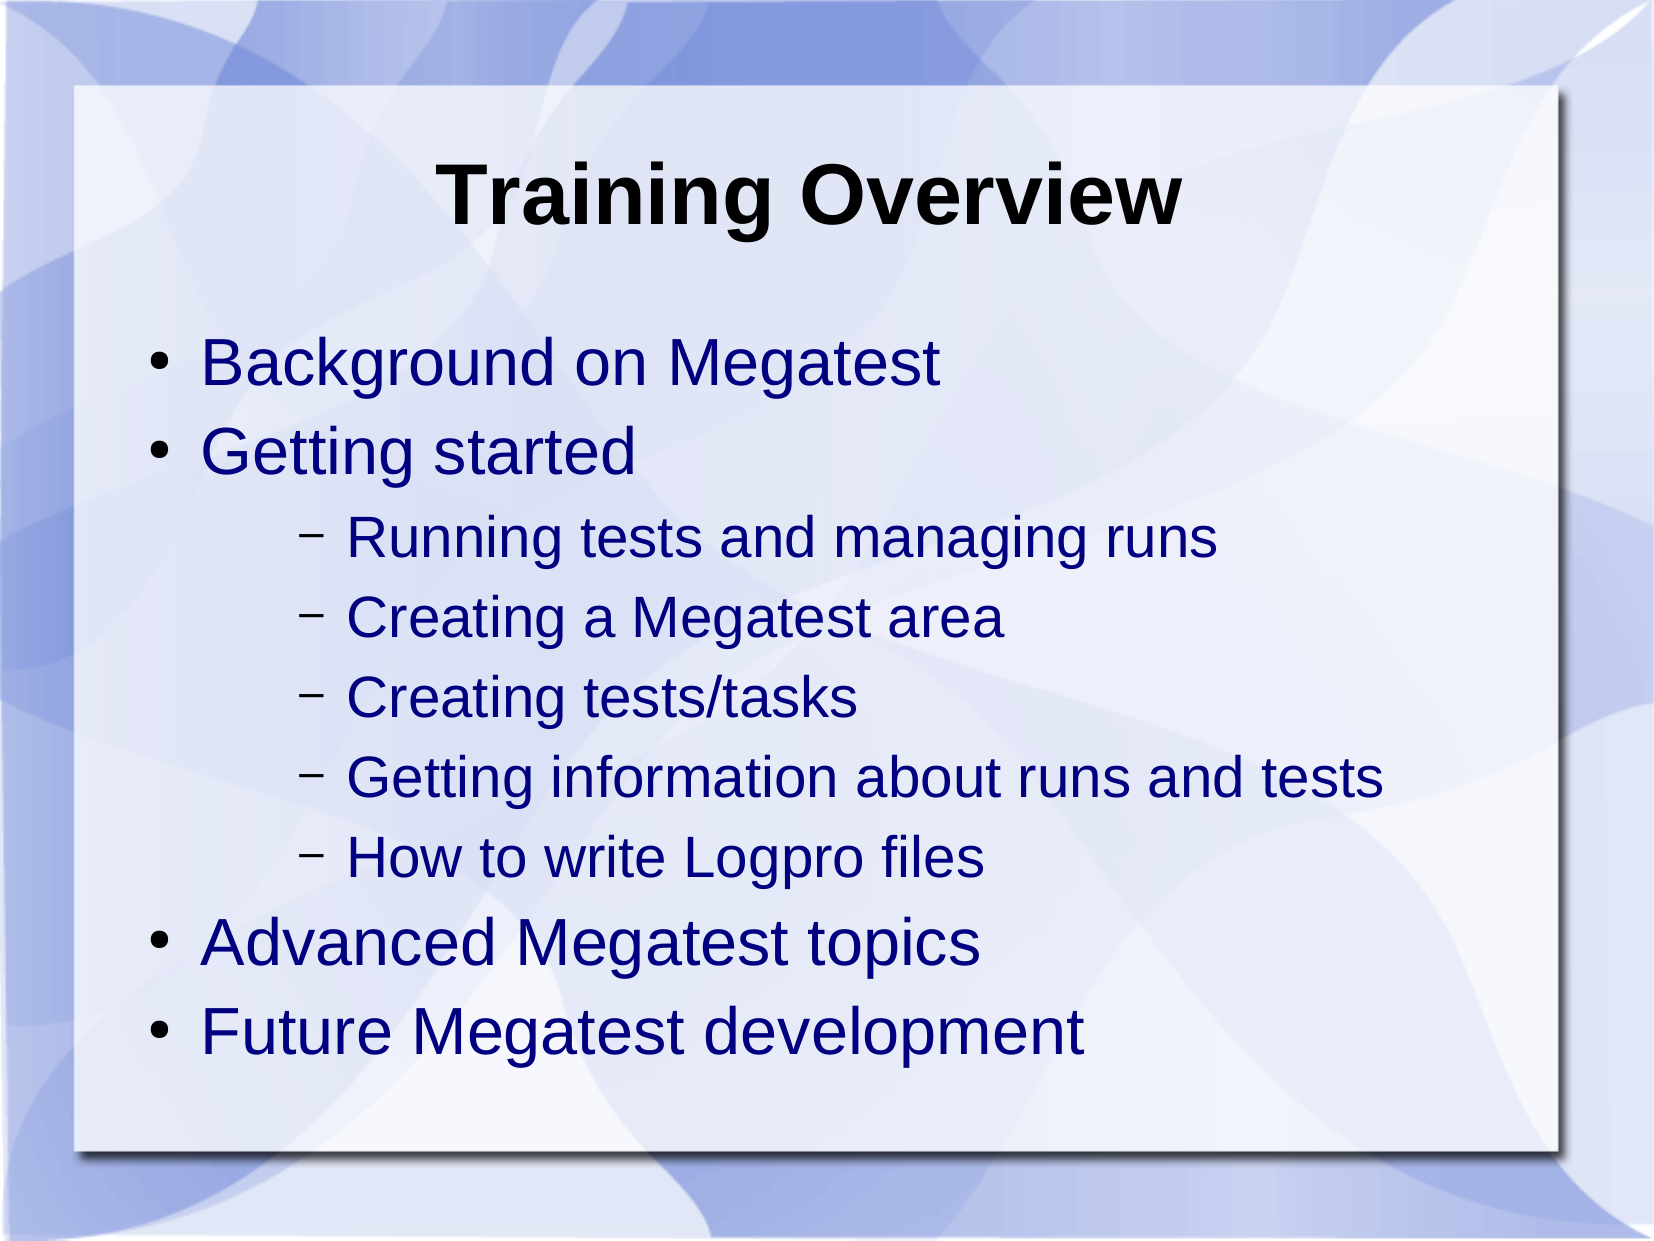

# Training Overview
Background on Megatest
Getting started
Running tests and managing runs
Creating a Megatest area
Creating tests/tasks
Getting information about runs and tests
How to write Logpro files
Advanced Megatest topics
Future Megatest development